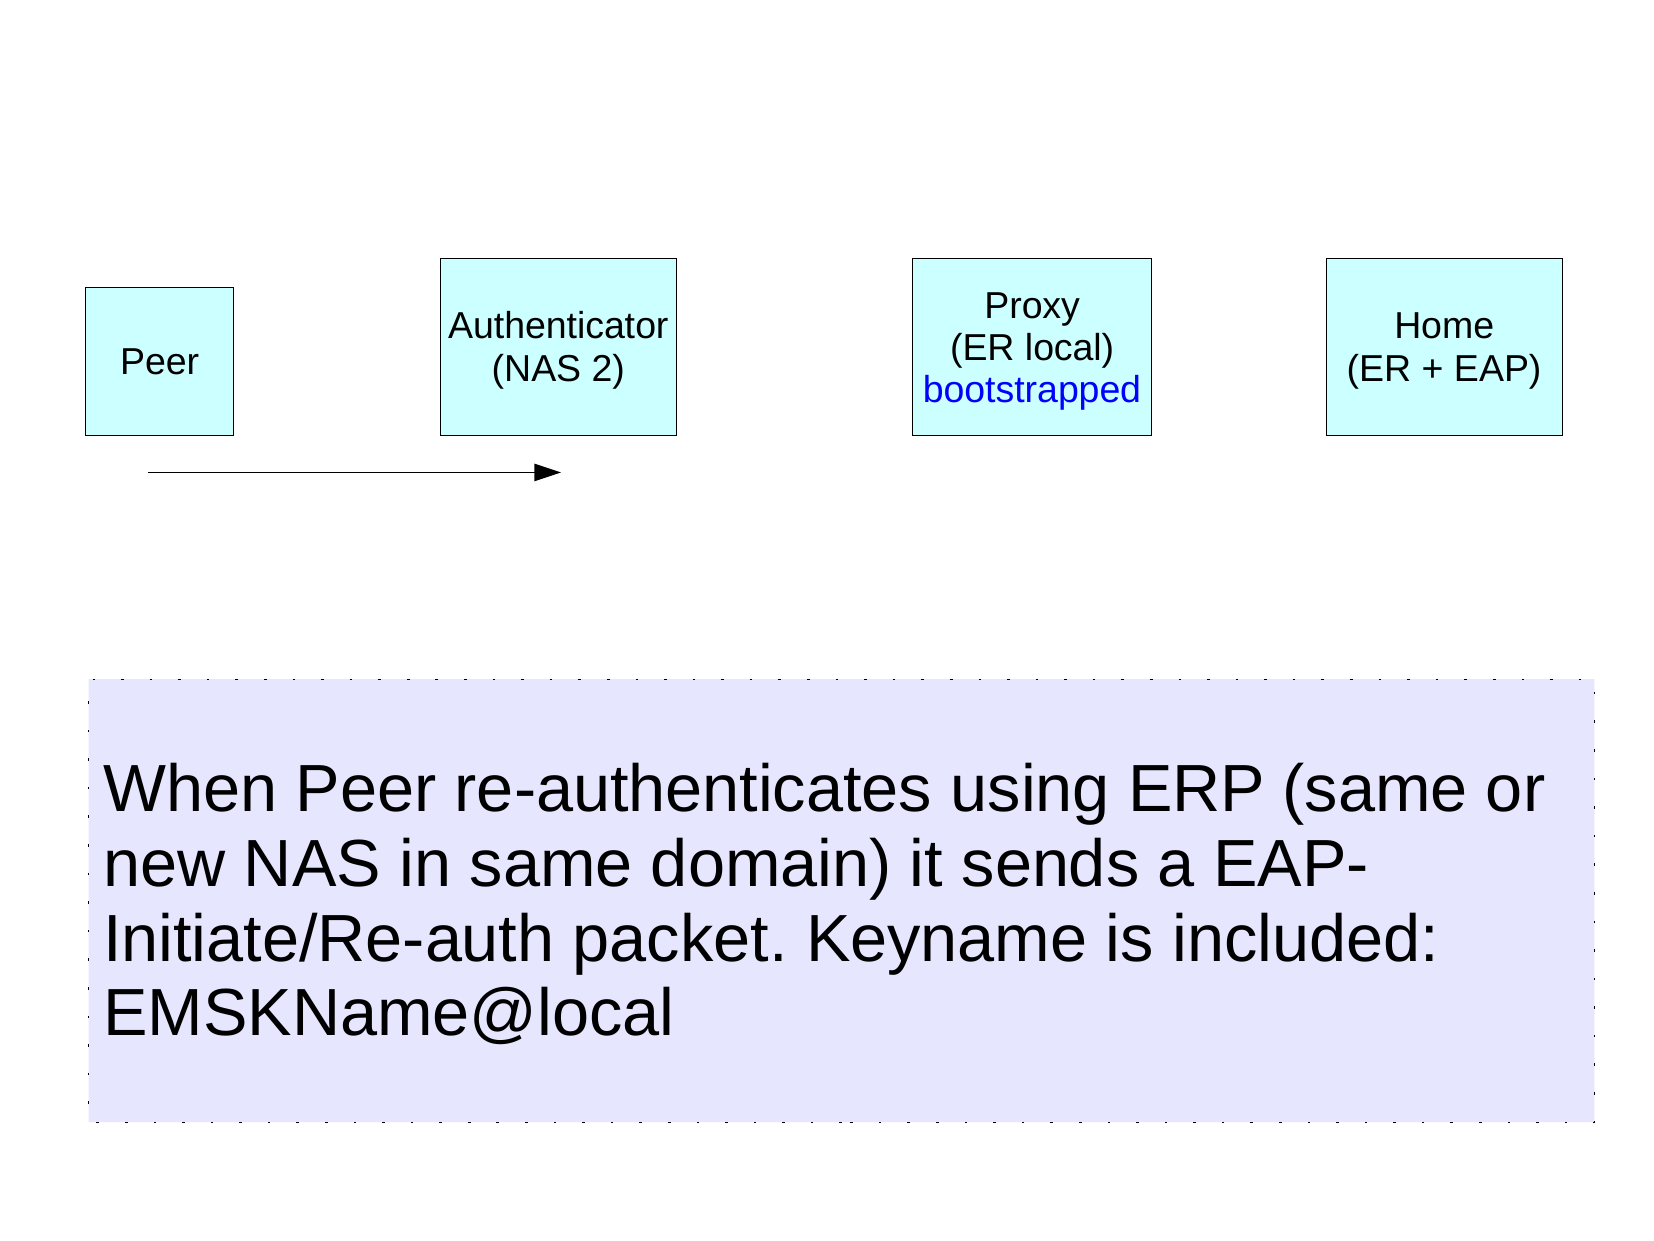

Authenticator
(NAS 2)
Proxy
(ER local)
bootstrapped
Home
(ER + EAP)
Peer
When Peer re-authenticates using ERP (same or new NAS in same domain) it sends a EAP-Initiate/Re-auth packet. Keyname is included: EMSKName@local